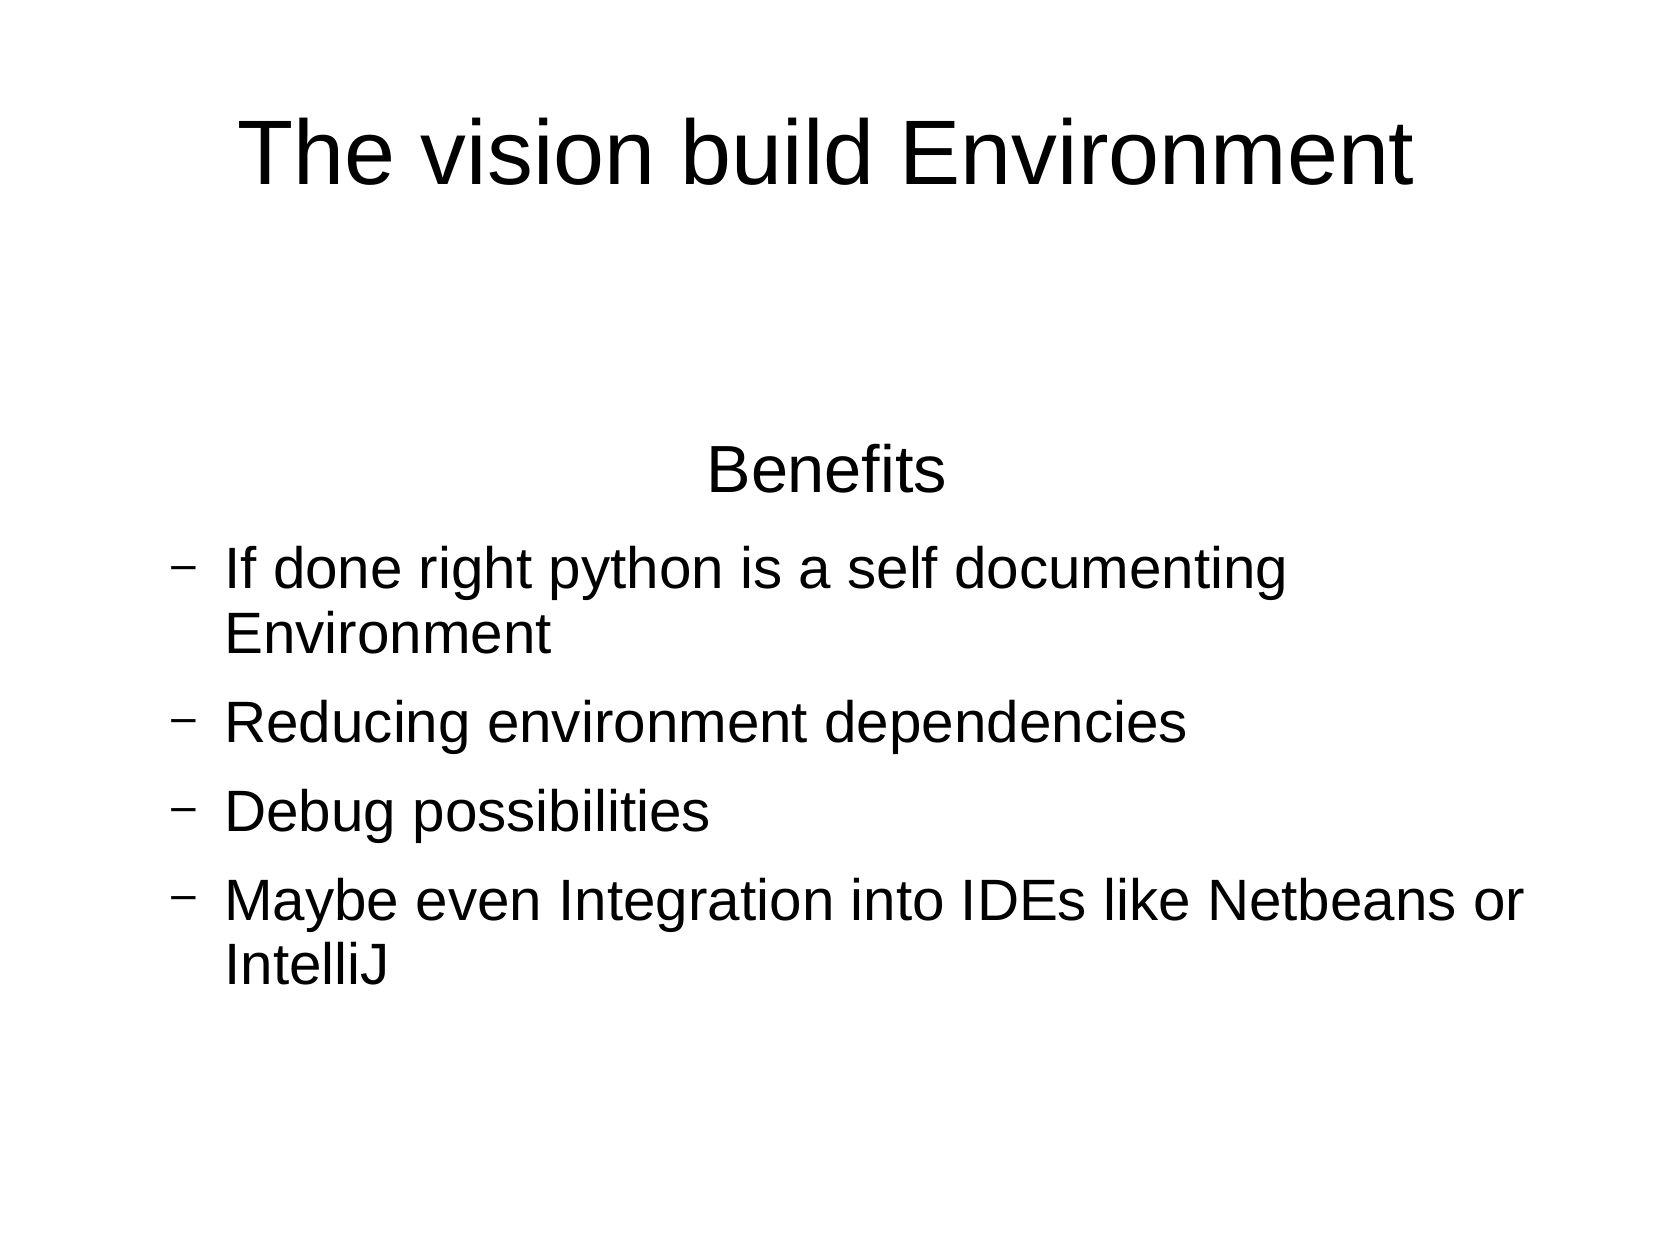

# The vision build Environment
Benefits
If done right python is a self documenting Environment
Reducing environment dependencies
Debug possibilities
Maybe even Integration into IDEs like Netbeans or IntelliJ